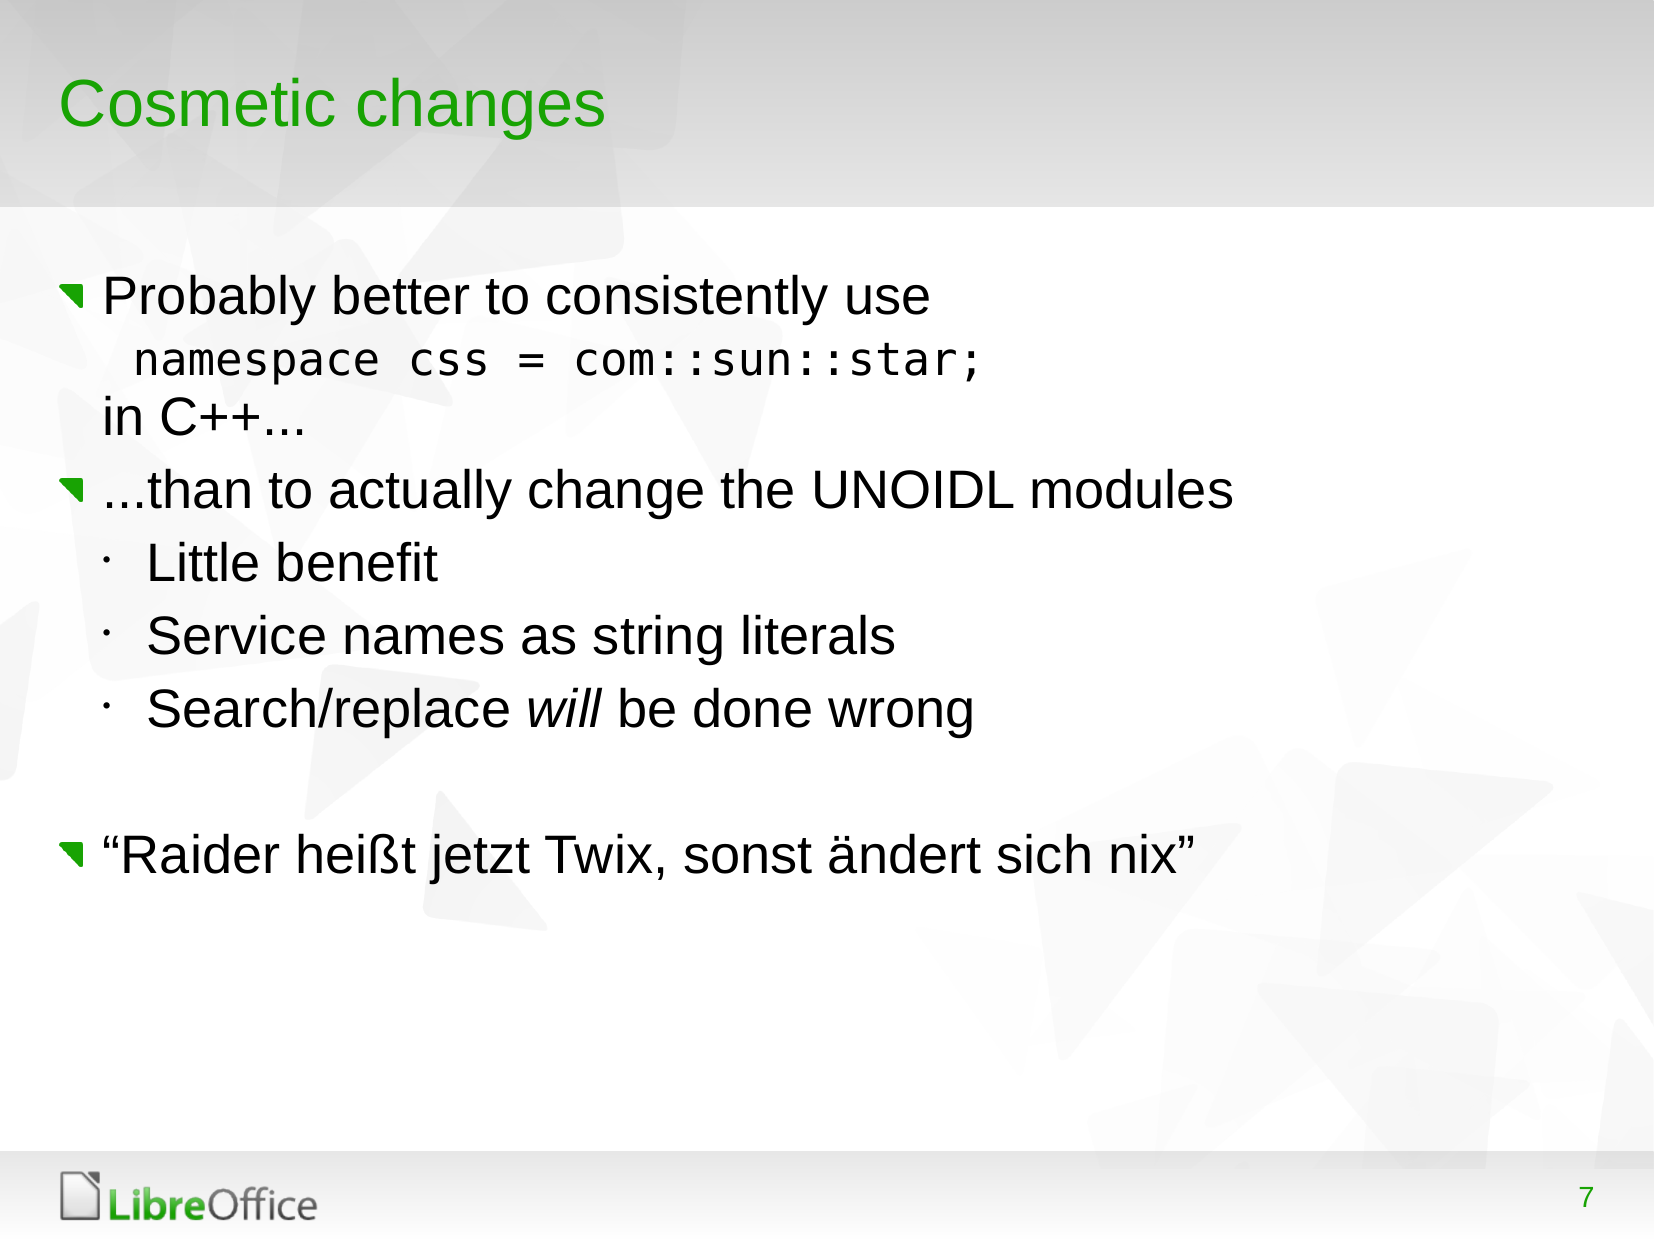

# Cosmetic changes
Probably better to consistently use
 namespace css = com::sun::star;
in C++...
...than to actually change the UNOIDL modules
Little benefit
Service names as string literals
Search/replace will be done wrong
“Raider heißt jetzt Twix, sonst ändert sich nix”
7